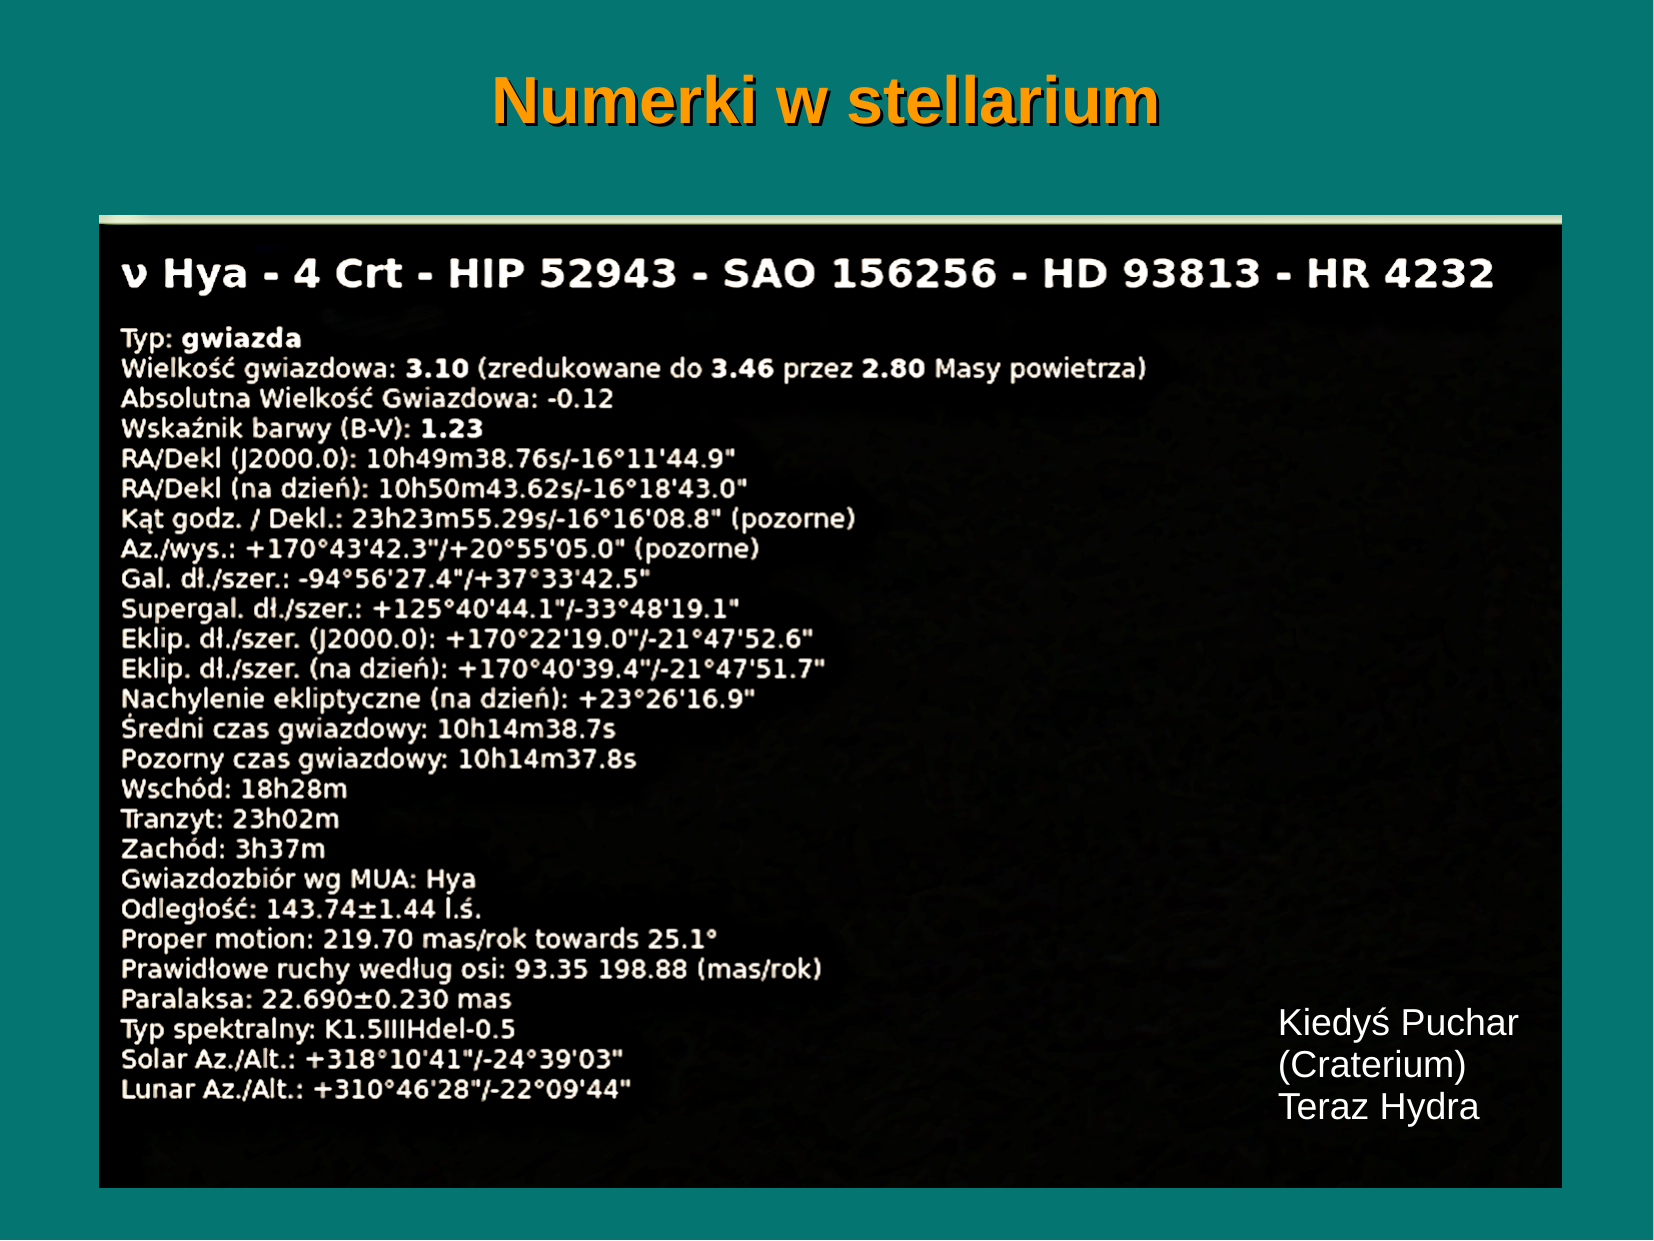

# Numerki w stellarium
Kiedyś Puchar (Craterium)
Teraz Hydra